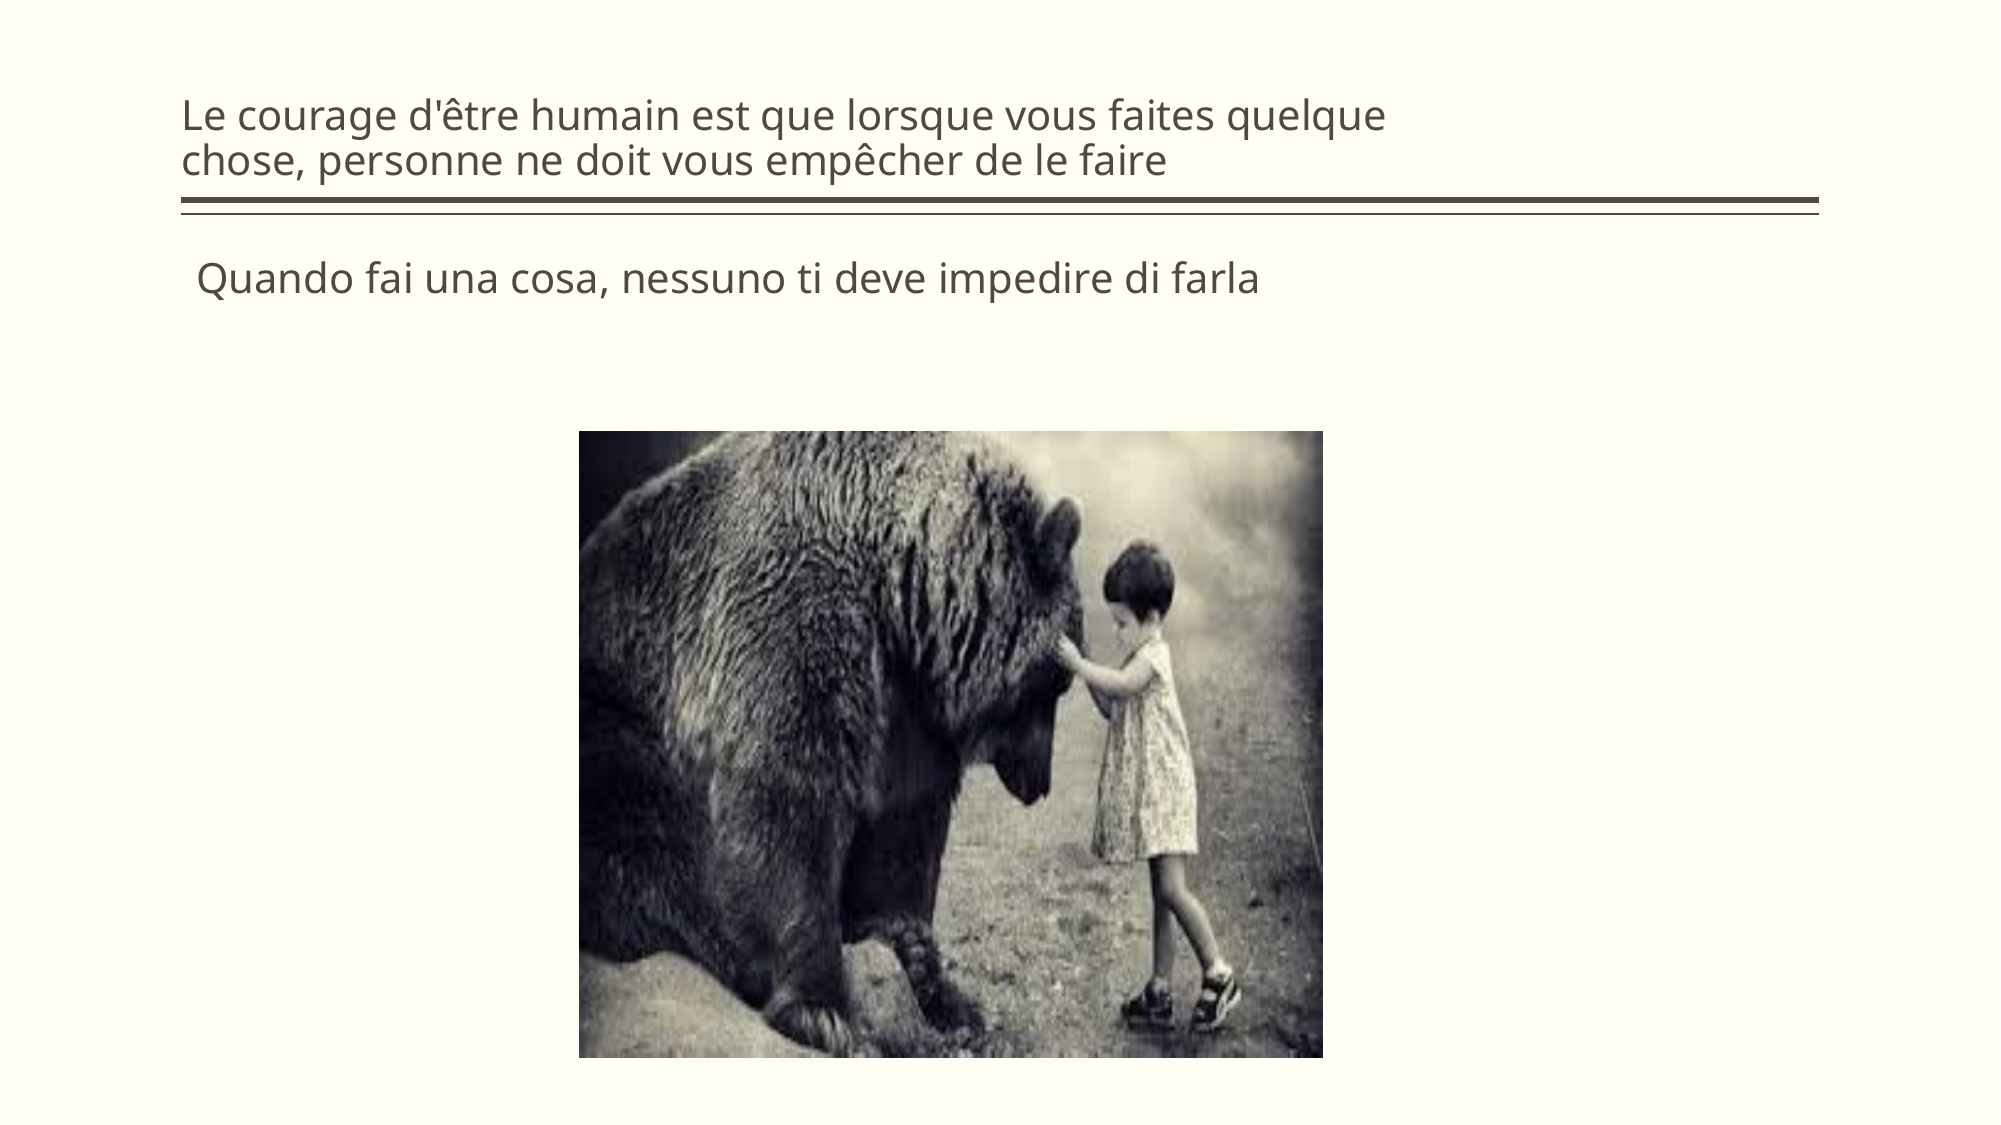

# Le courage d'être humain est que lorsque vous faites quelque chose, personne ne doit vous empêcher de le faire
Quando fai una cosa, nessuno ti deve impedire di farla